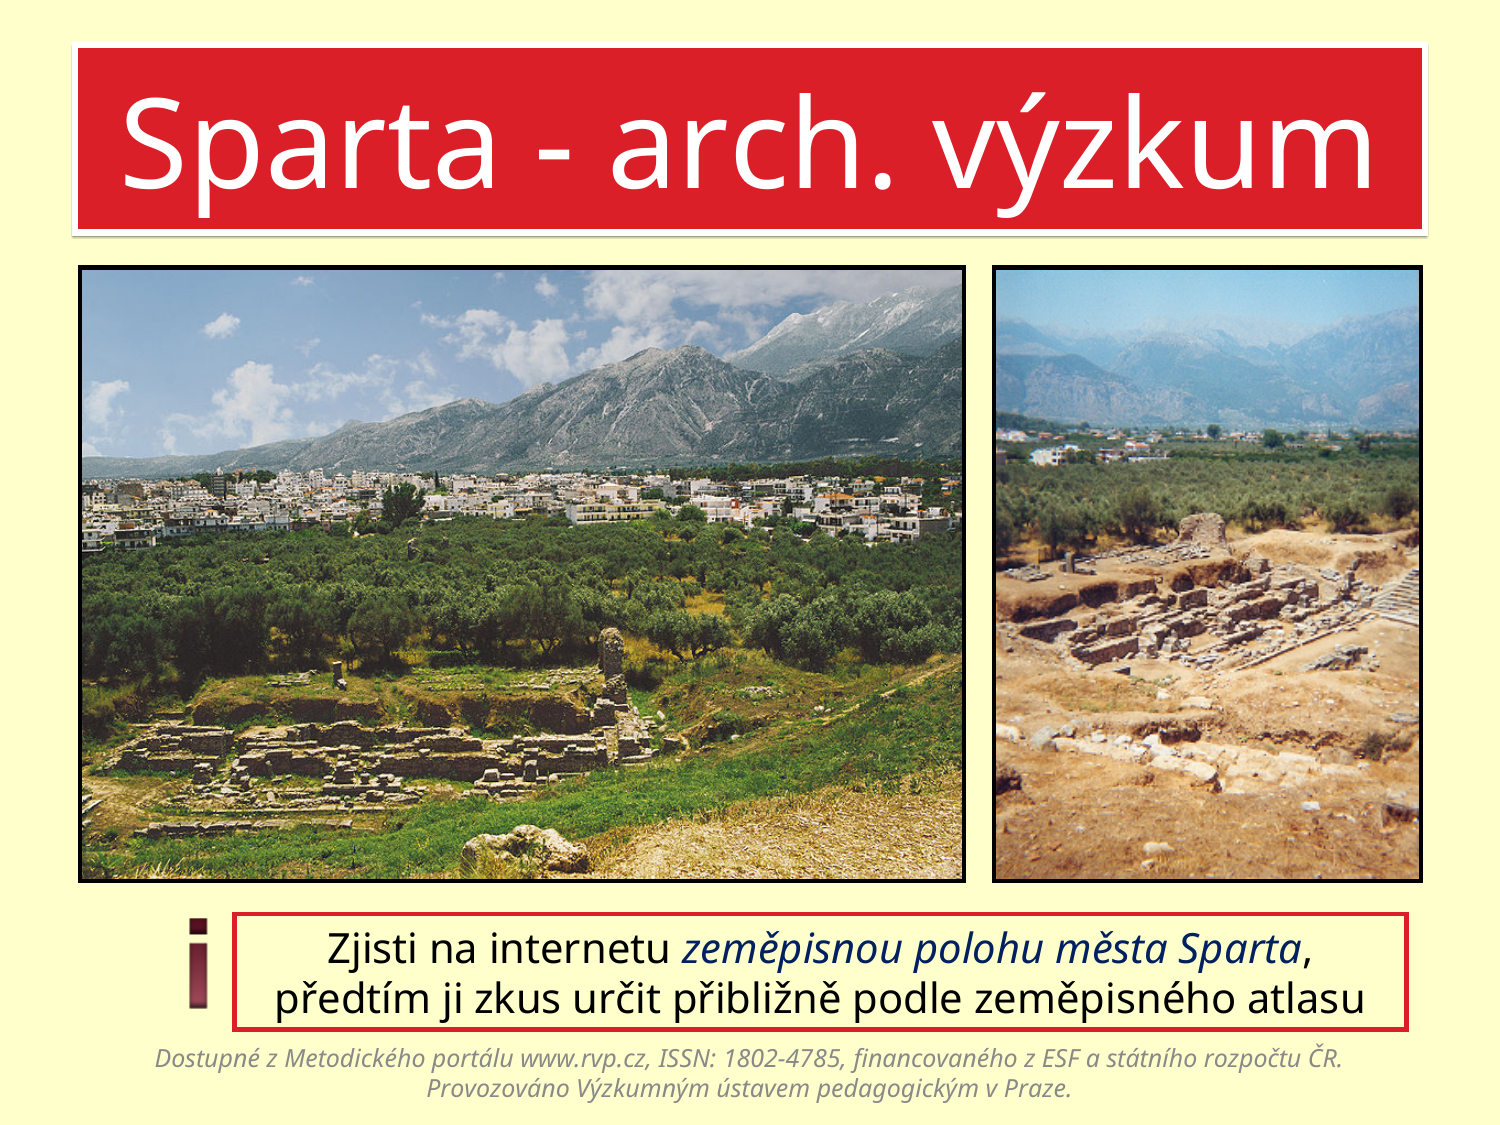

# Sparta - arch. výzkum
Zjisti na internetu zeměpisnou polohu města Sparta, předtím ji zkus určit přibližně podle zeměpisného atlasu
Dostupné z Metodického portálu www.rvp.cz, ISSN: 1802-4785, financovaného z ESF a státního rozpočtu ČR. Provozováno Výzkumným ústavem pedagogickým v Praze.